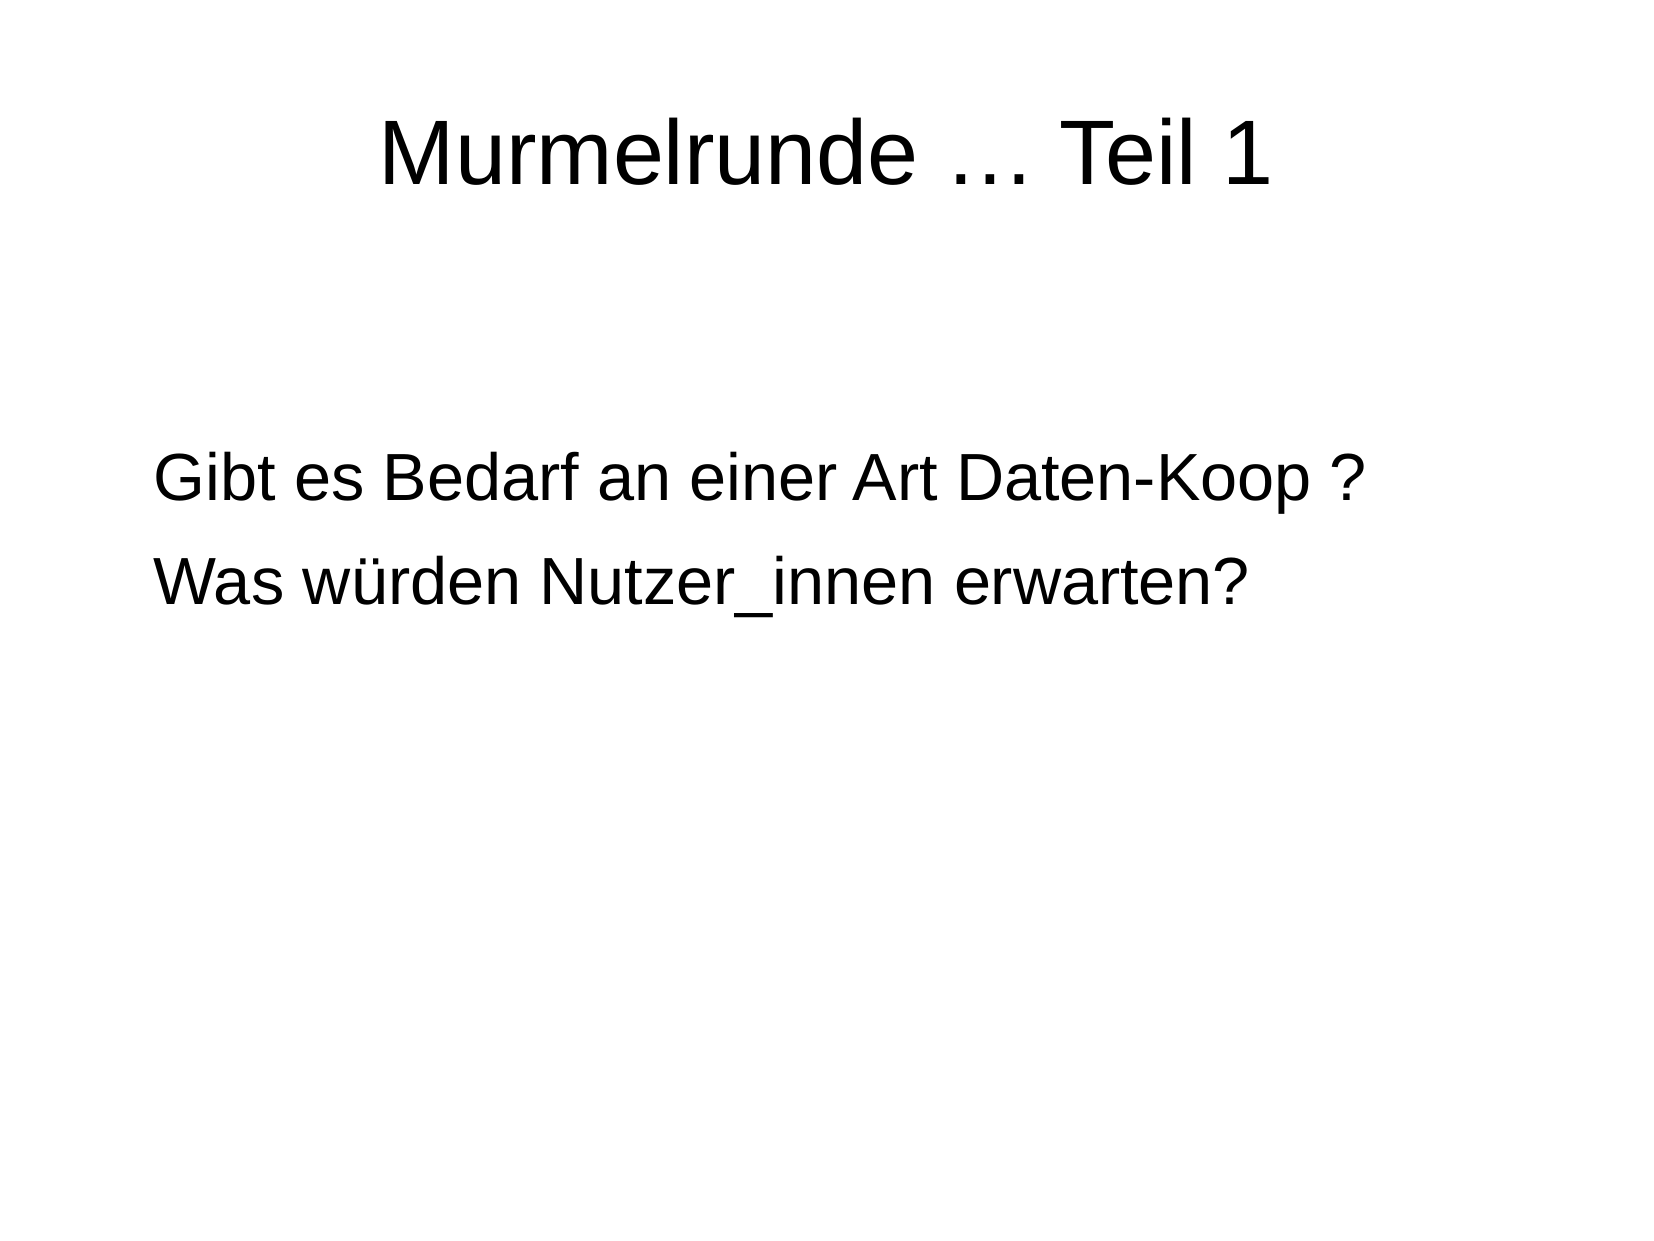

# Murmelrunde … Teil 1
Gibt es Bedarf an einer Art Daten-Koop ?
Was würden Nutzer_innen erwarten?